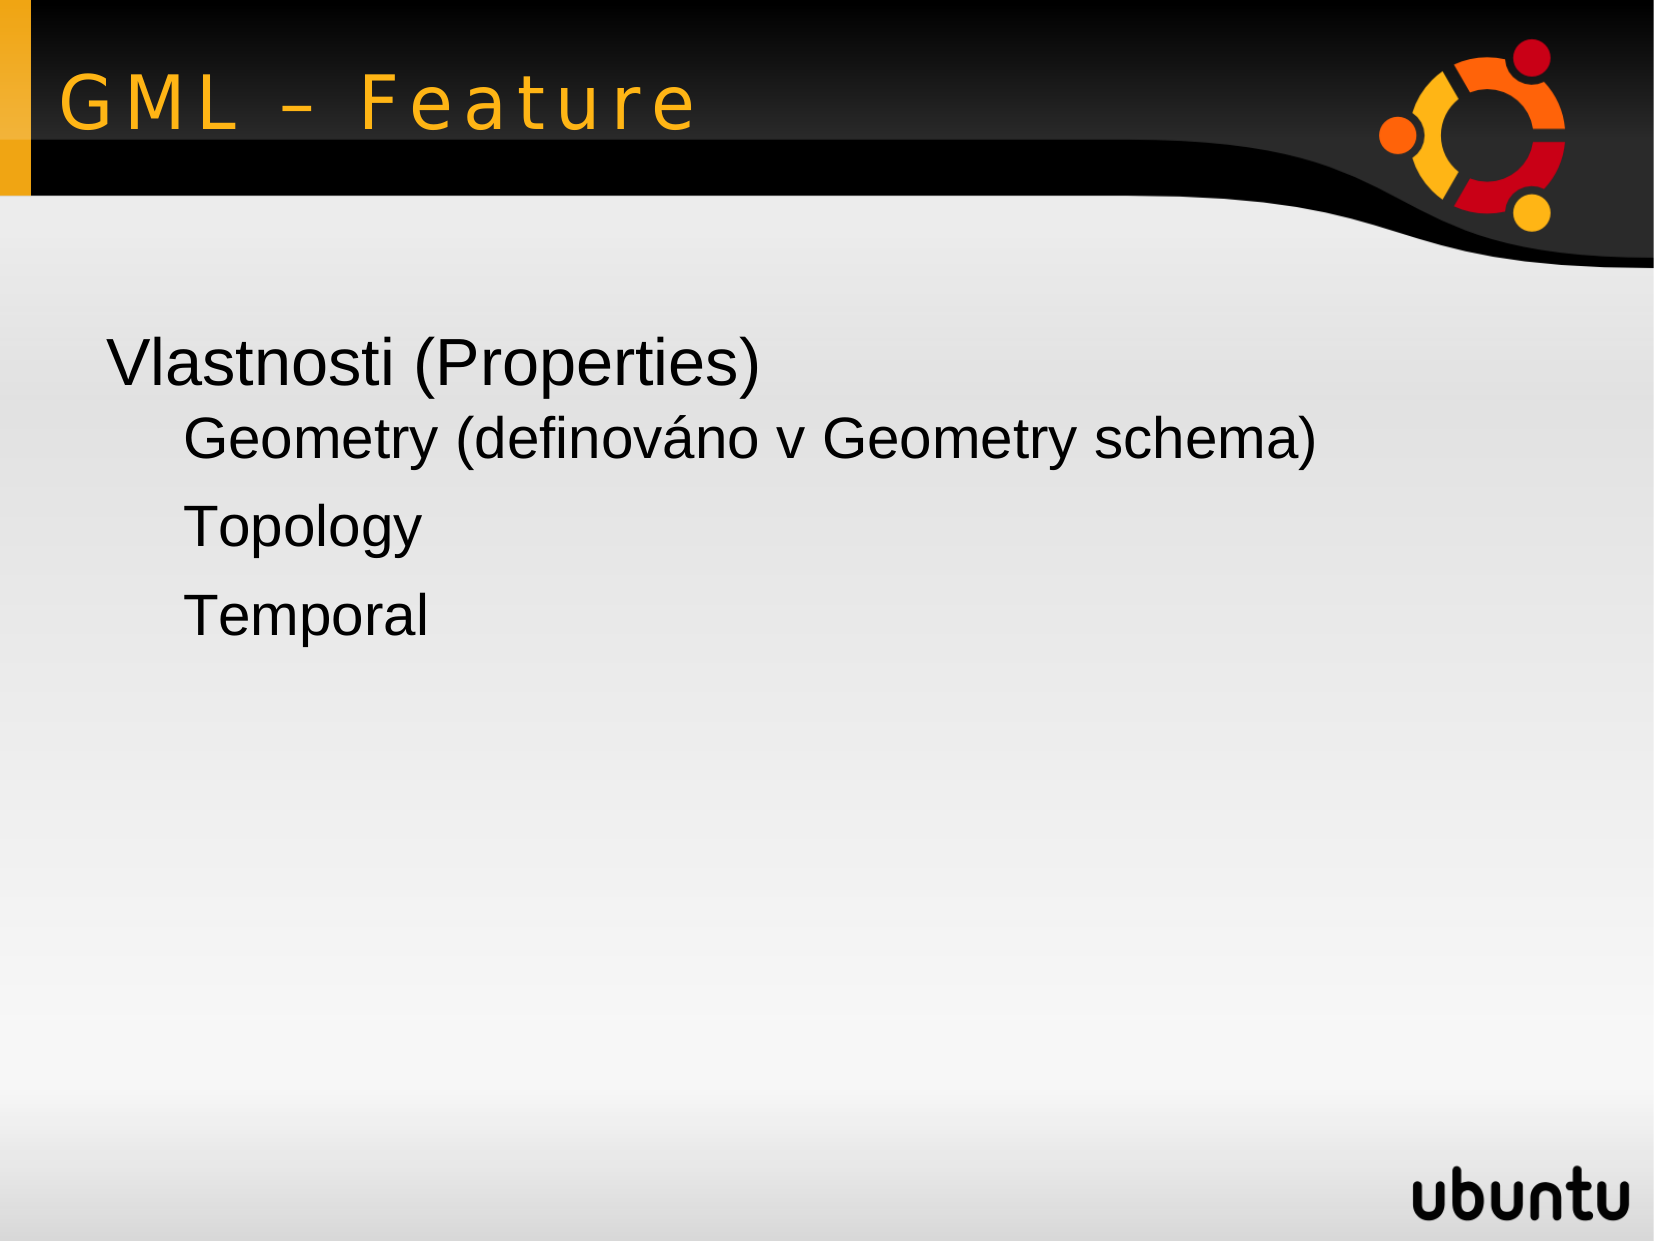

# GML – Feature
Vlastnosti (Properties)
Geometry (definováno v Geometry schema)
Topology
Temporal